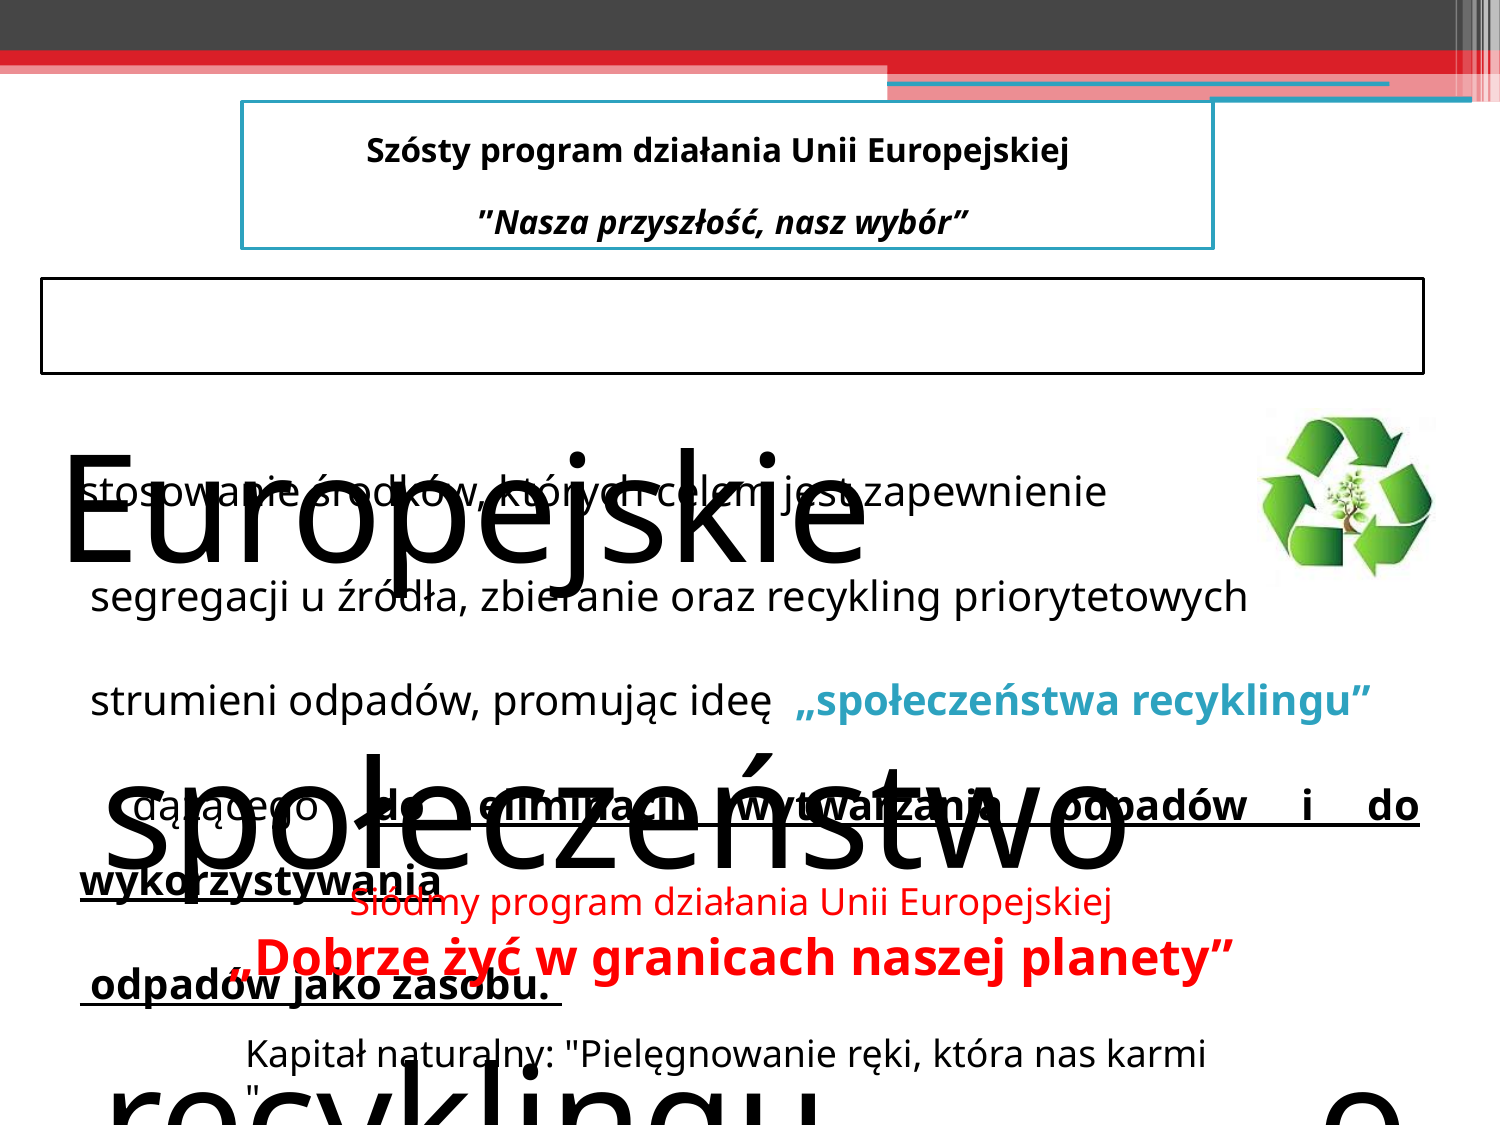

Szósty program działania Unii Europejskiej
”Nasza przyszłość, nasz wybór”
Europejskie społeczeństwo recyklingu o wysokiej wydajności zasobów.
# stosowanie środków, których celem jest zapewnienie
 segregacji u źródła, zbieranie oraz recykling priorytetowych
 strumieni odpadów, promując ideę „społeczeństwa recyklingu”
 dążącego do eliminacji wytwarzania odpadów i do wykorzystywania
 odpadów jako zasobu.
Siódmy program działania Unii Europejskiej
„Dobrze żyć w granicach naszej planety”
Kapitał naturalny: "Pielęgnowanie ręki, która nas karmi "